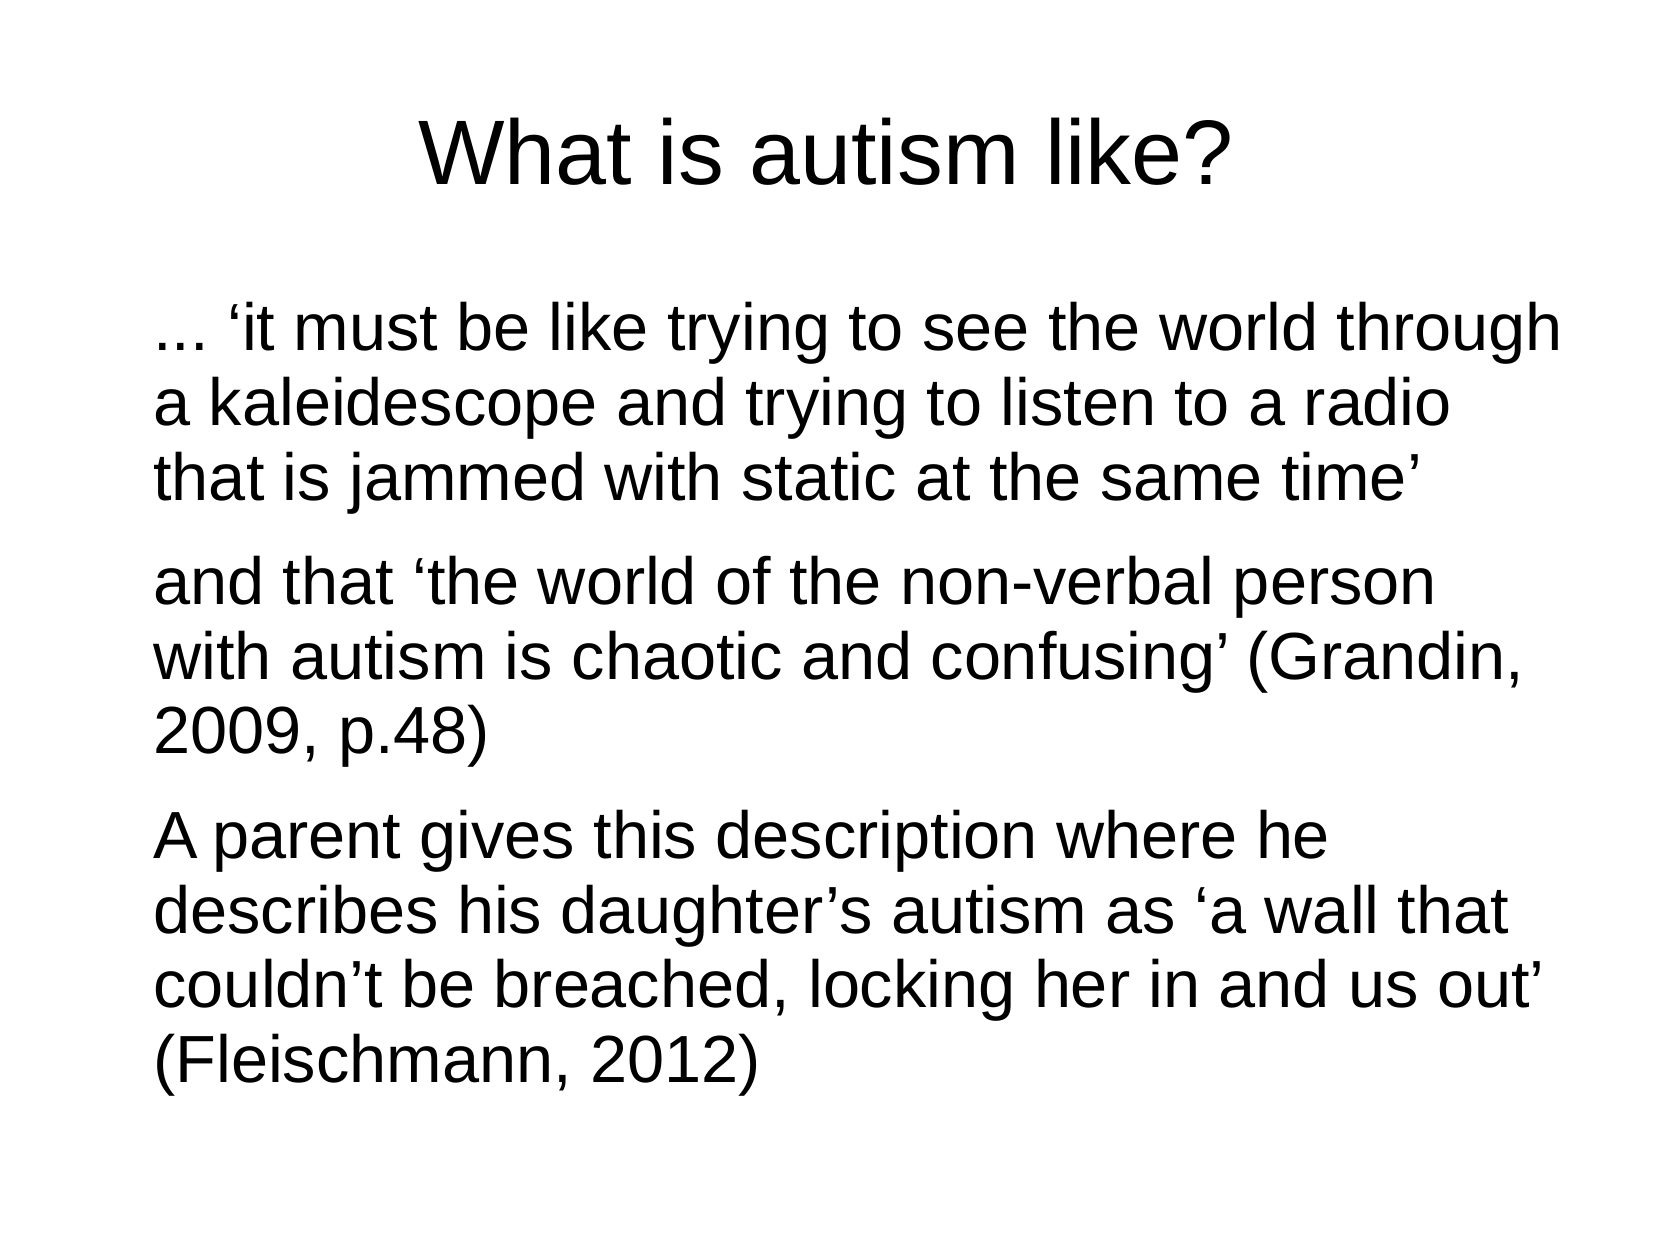

# What is autism like?
... ‘it must be like trying to see the world through a kaleidescope and trying to listen to a radio that is jammed with static at the same time’
and that ‘the world of the non-verbal person with autism is chaotic and confusing’ (Grandin, 2009, p.48)
A parent gives this description where he describes his daughter’s autism as ‘a wall that couldn’t be breached, locking her in and us out’ (Fleischmann, 2012)